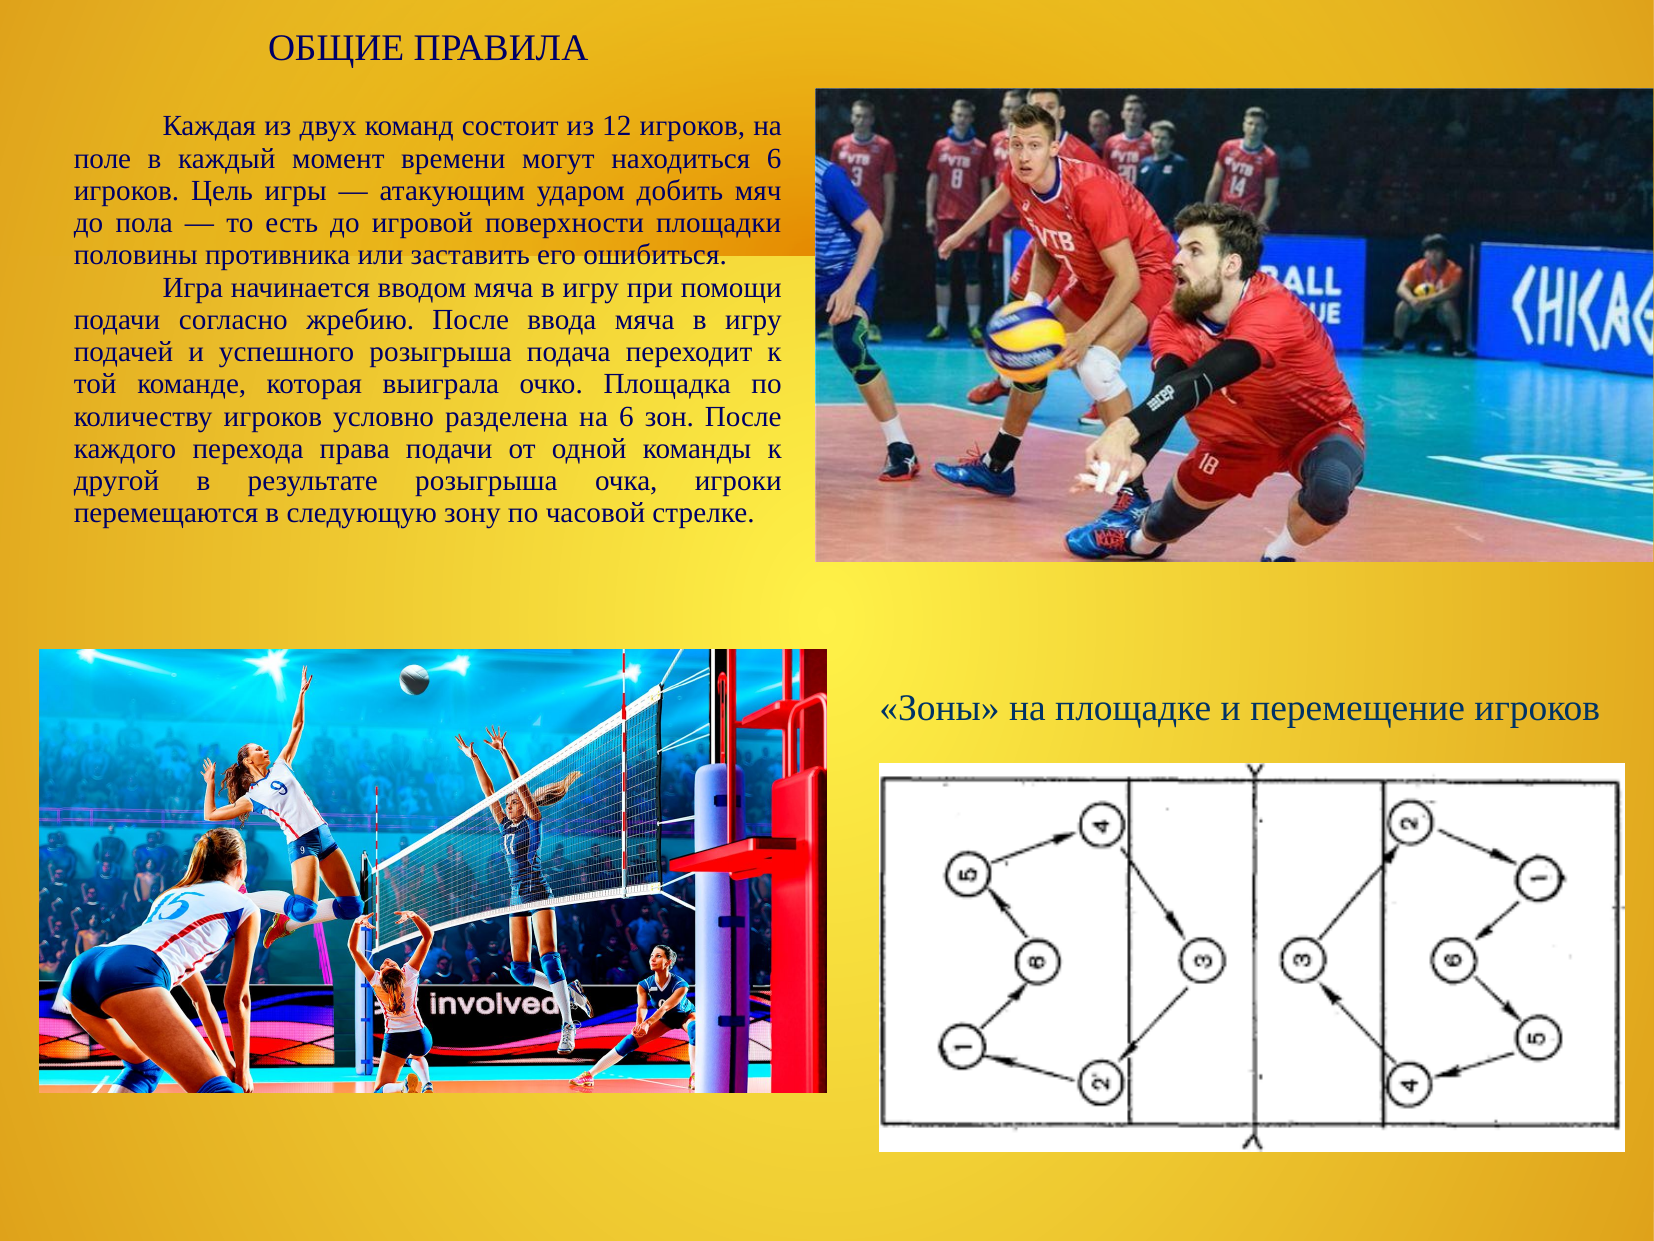

ОБЩИЕ ПРАВИЛА
Каждая из двух команд состоит из 12 игроков, на поле в каждый момент времени могут находиться 6 игроков. Цель игры — атакующим ударом добить мяч до пола — то есть до игровой поверхности площадки половины противника или заставить его ошибиться.
Игра начинается вводом мяча в игру при помощи подачи согласно жребию. После ввода мяча в игру подачей и успешного розыгрыша подача переходит к той команде, которая выиграла очко. Площадка по количеству игроков условно разделена на 6 зон. После каждого перехода права подачи от одной команды к другой в результате розыгрыша очка, игроки перемещаются в следующую зону по часовой стрелке.
«Зоны» на площадке и перемещение игроков